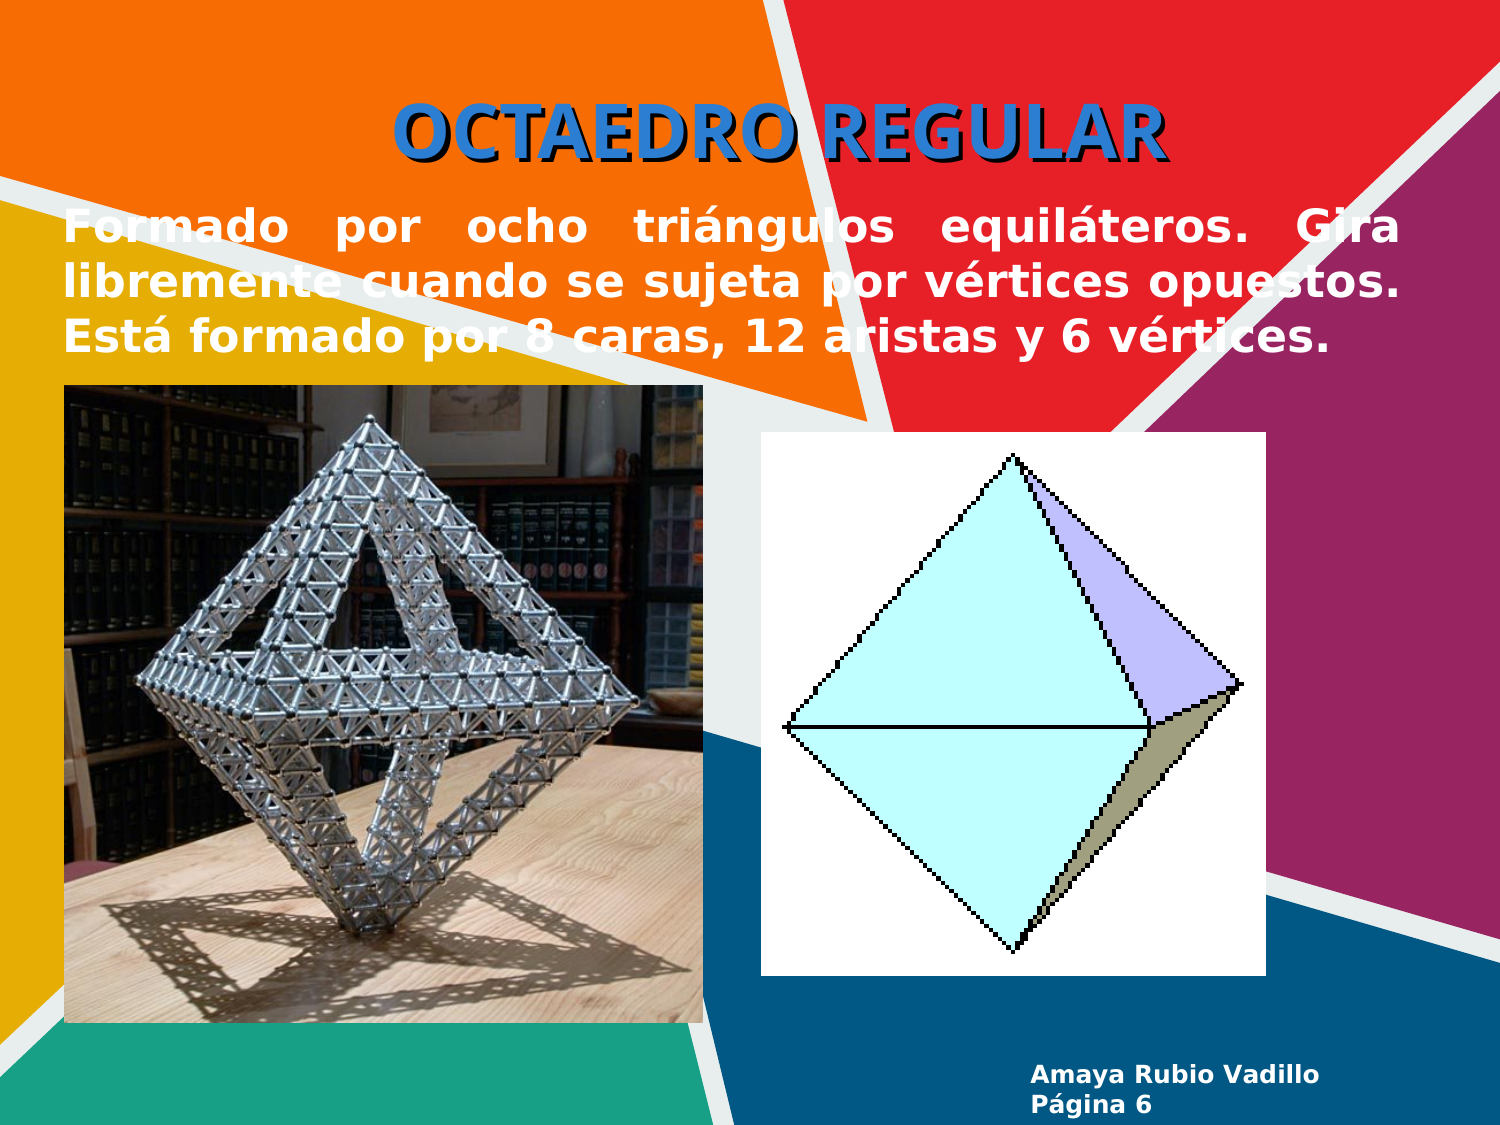

# OCTAEDRO REGULAR
Formado por ocho triángulos equiláteros. Gira libremente cuando se sujeta por vértices opuestos. Está formado por 8 caras, 12 aristas y 6 vértices.
Amaya Rubio
7
Amaya Rubio Vadillo	 Página 6